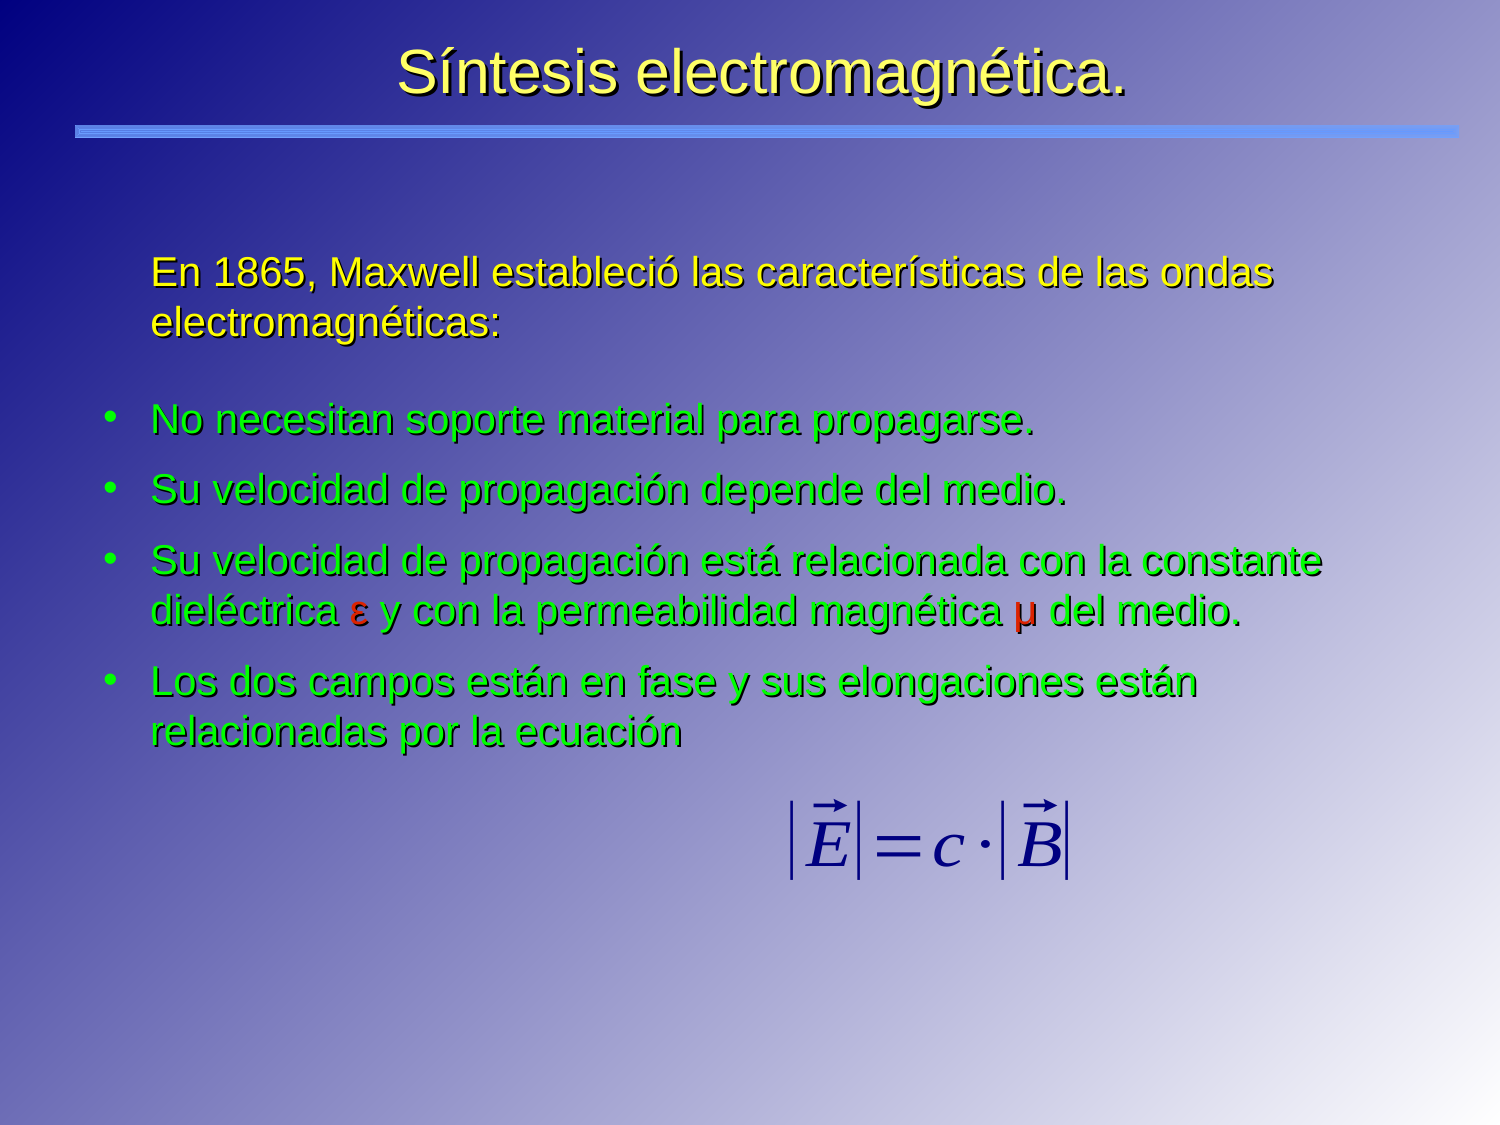

Síntesis electromagnética.
En 1865, Maxwell estableció las características de las ondas electromagnéticas:
No necesitan soporte material para propagarse.
Su velocidad de propagación depende del medio.
Su velocidad de propagación está relacionada con la constante dieléctrica ε y con la permeabilidad magnética μ del medio.
Los dos campos están en fase y sus elongaciones están relacionadas por la ecuación